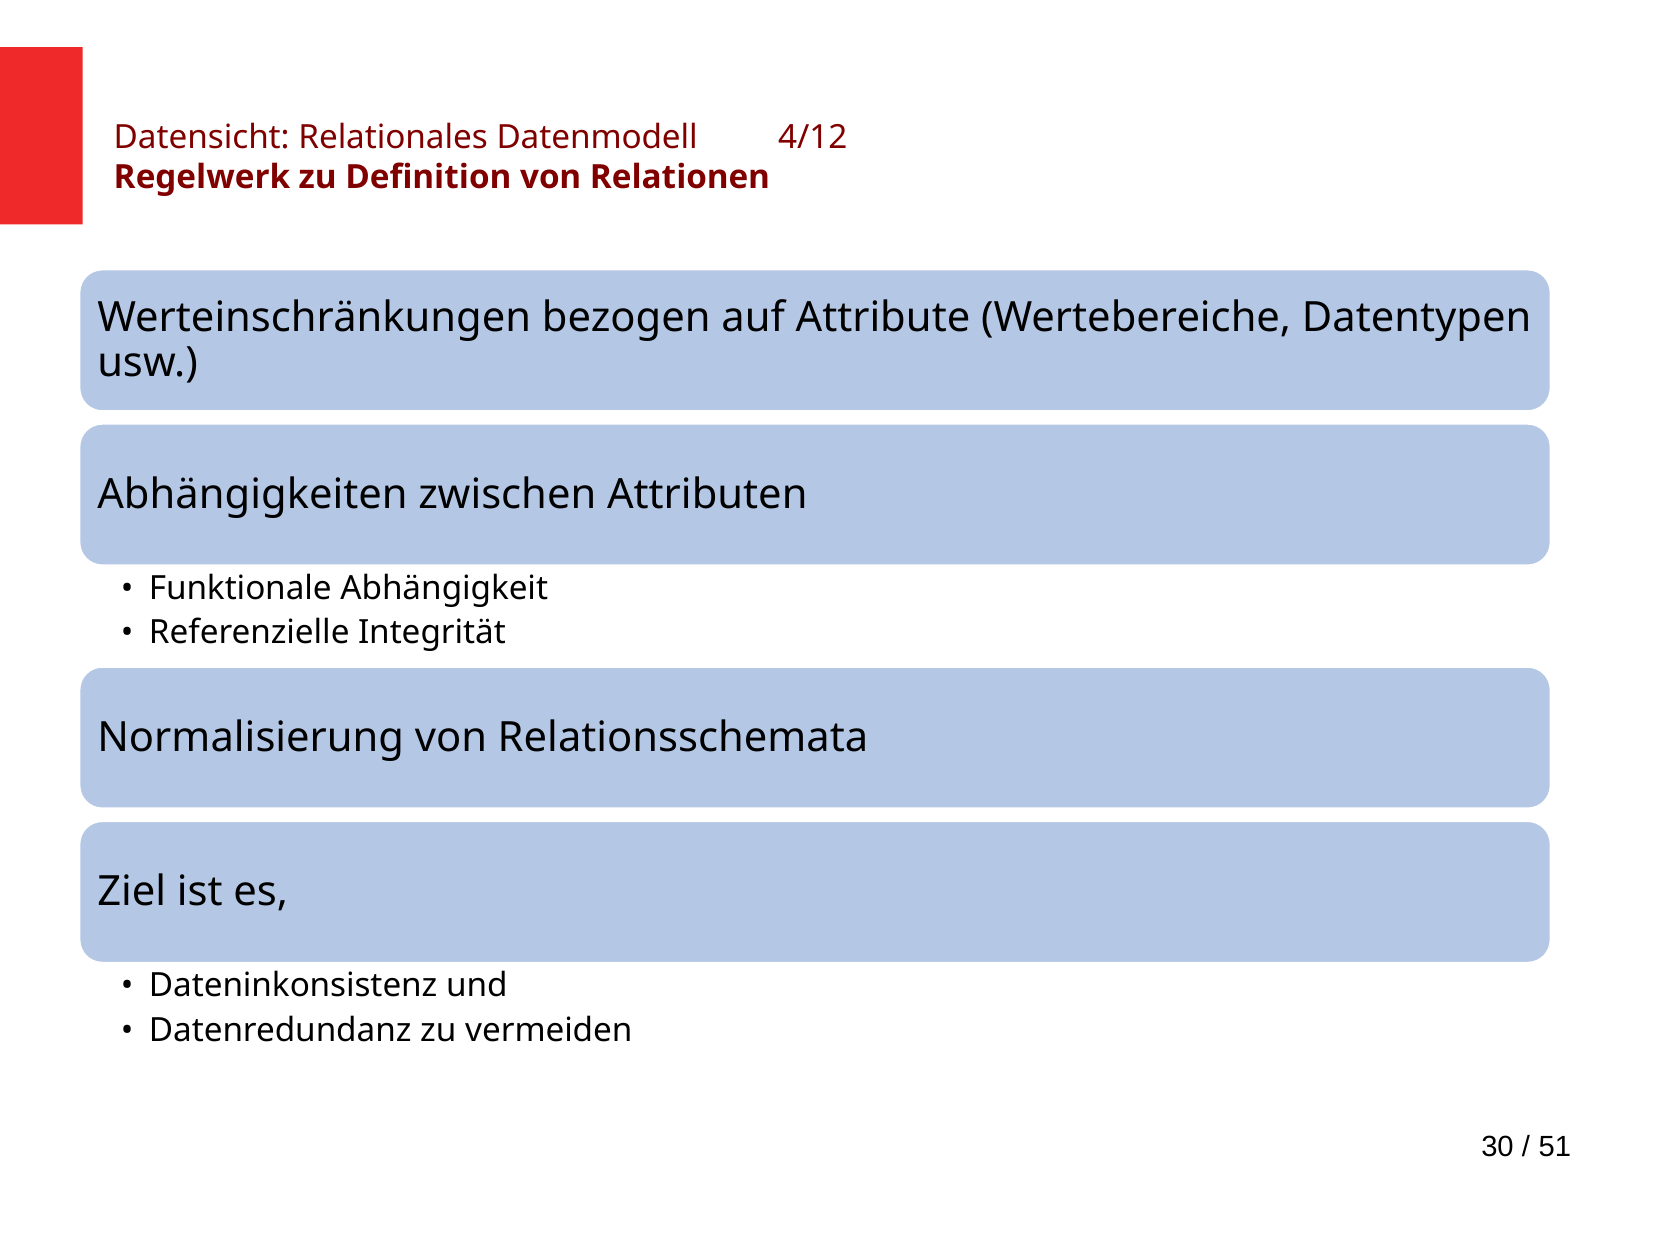

# Datensicht: Relationales Datenmodell 	4/12 Regelwerk zu Definition von Relationen
Werteinschränkungen bezogen auf Attribute (Wertebereiche, Datentypen usw.)
Abhängigkeiten zwischen Attributen
Funktionale Abhängigkeit
Referenzielle Integrität
Normalisierung von Relationsschemata
Ziel ist es,
Dateninkonsistenz und
Datenredundanz zu vermeiden
30
© Hochschule Kempten / Prof.Dr.Arthur Kolb
Folie